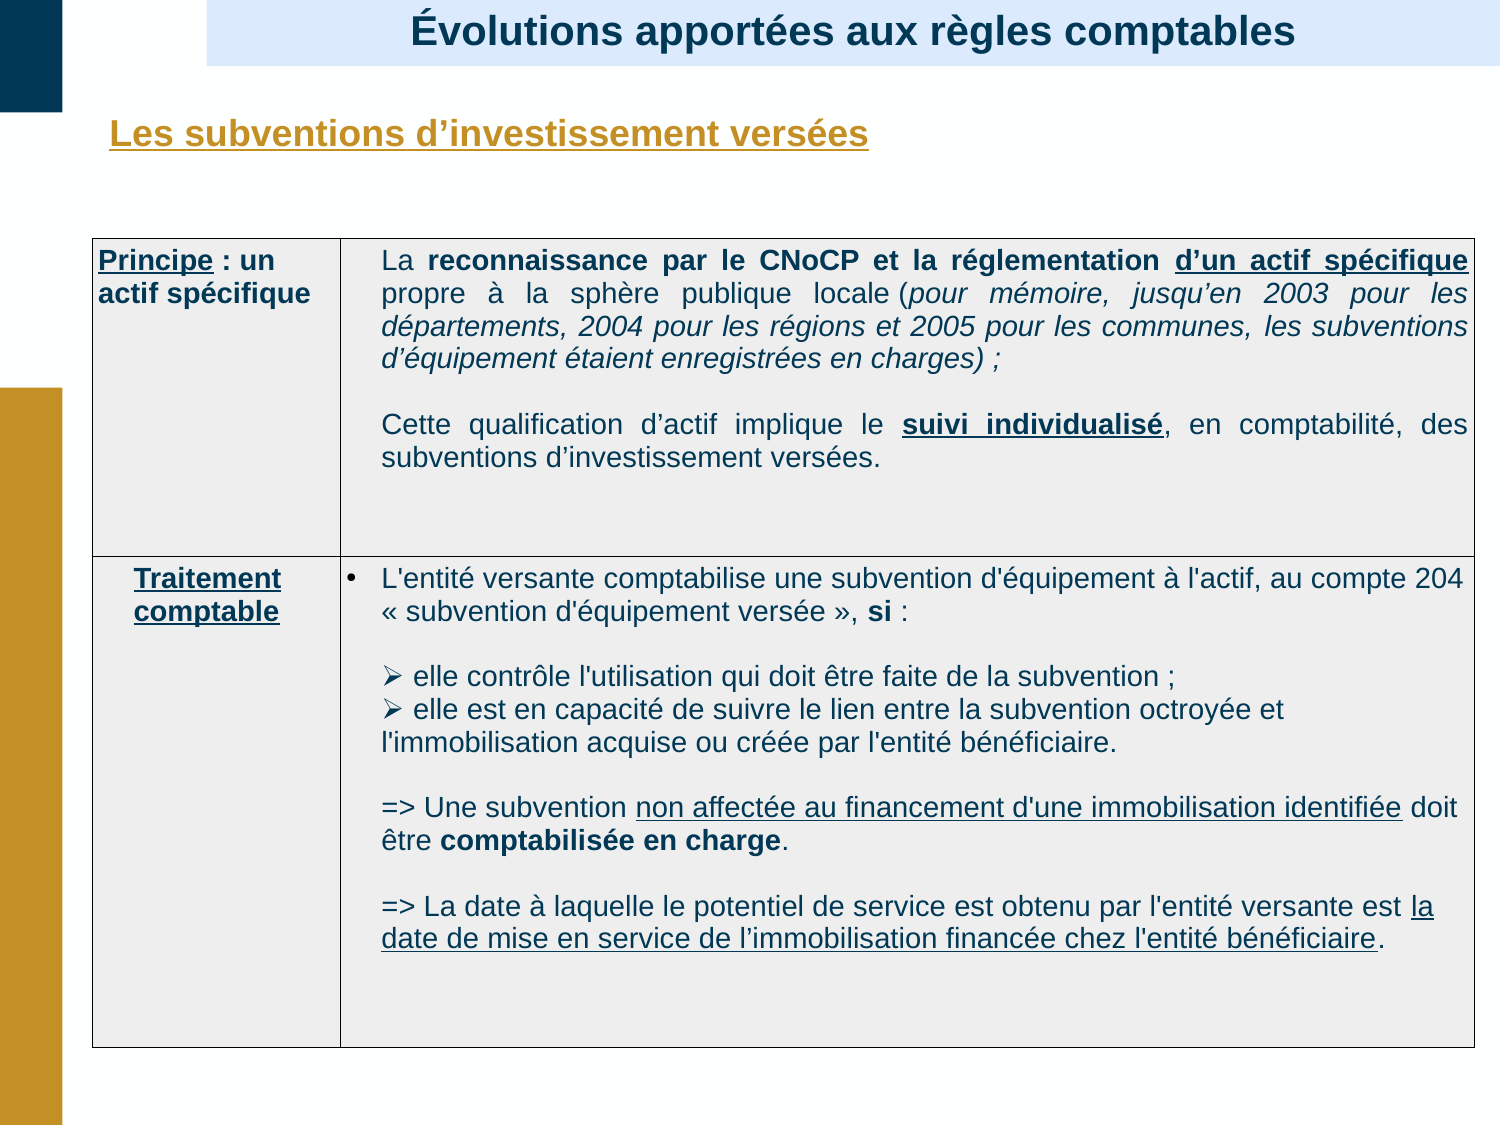

Évolutions apportées aux règles comptables
Les subventions d’investissement versées
| Principe : un actif spécifique | La reconnaissance par le CNoCP et la réglementation d’un actif spécifique propre à la sphère publique locale (pour mémoire, jusqu’en 2003 pour les départements, 2004 pour les régions et 2005 pour les communes, les subventions d’équipement étaient enregistrées en charges) ; Cette qualification d’actif implique le suivi individualisé, en comptabilité, des subventions d’investissement versées. |
| --- | --- |
| Traitement comptable | L'entité versante comptabilise une subvention d'équipement à l'actif, au compte 204 « subvention d'équipement versée », si :  elle contrôle l'utilisation qui doit être faite de la subvention ;   elle est en capacité de suivre le lien entre la subvention octroyée et l'immobilisation acquise ou créée par l'entité bénéficiaire. => Une subvention non affectée au financement d'une immobilisation identifiée doit être comptabilisée en charge. => La date à laquelle le potentiel de service est obtenu par l'entité versante est la date de mise en service de l’immobilisation financée chez l'entité bénéficiaire. |
#